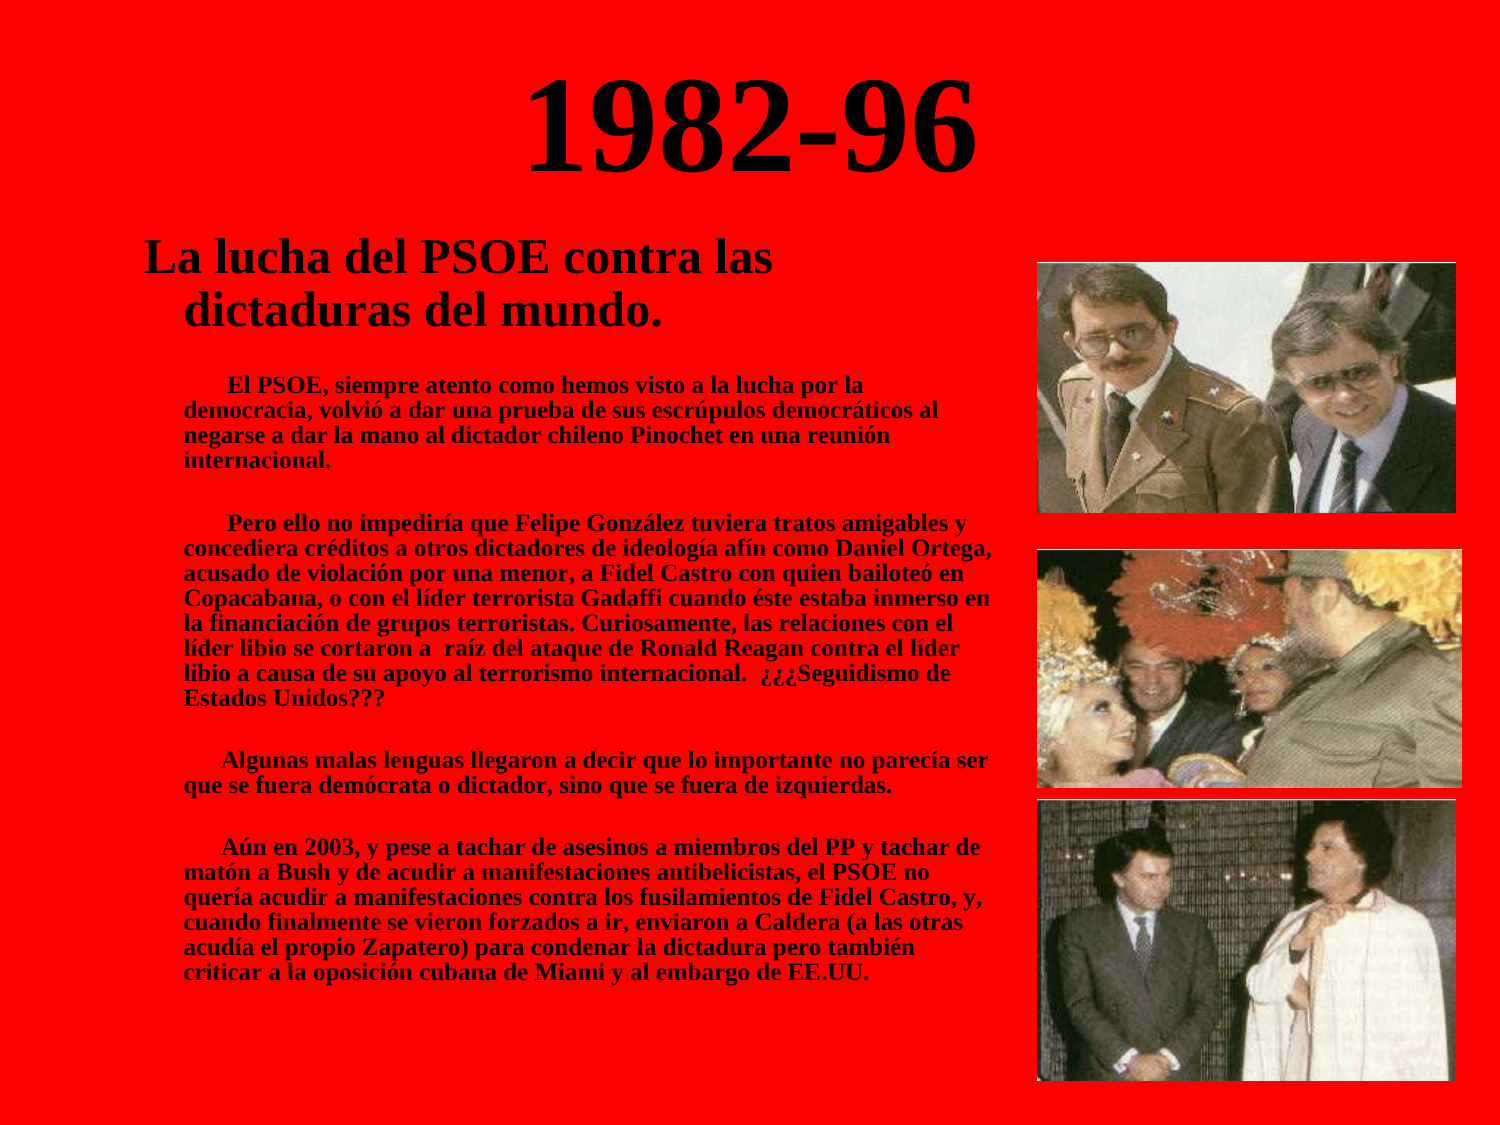

# 1982-96
 La lucha del PSOE contra las dictaduras del mundo.
 El PSOE, siempre atento como hemos visto a la lucha por la democracia, volvió a dar una prueba de sus escrúpulos democráticos al negarse a dar la mano al dictador chileno Pinochet en una reunión internacional.
 Pero ello no impediría que Felipe González tuviera tratos amigables y concediera créditos a otros dictadores de ideología afín como Daniel Ortega, acusado de violación por una menor, a Fidel Castro con quien bailoteó en Copacabana, o con el líder terrorista Gadaffi cuando éste estaba inmerso en la financiación de grupos terroristas. Curiosamente, las relaciones con el líder libio se cortaron a raíz del ataque de Ronald Reagan contra el líder libio a causa de su apoyo al terrorismo internacional. ¿¿¿Seguidismo de Estados Unidos???
 Algunas malas lenguas llegaron a decir que lo importante no parecía ser que se fuera demócrata o dictador, sino que se fuera de izquierdas.
 Aún en 2003, y pese a tachar de asesinos a miembros del PP y tachar de matón a Bush y de acudir a manifestaciones antibelicistas, el PSOE no quería acudir a manifestaciones contra los fusilamientos de Fidel Castro, y, cuando finalmente se vieron forzados a ir, enviaron a Caldera (a las otras acudía el propio Zapatero) para condenar la dictadura pero también criticar a la oposición cubana de Miami y al embargo de EE.UU.